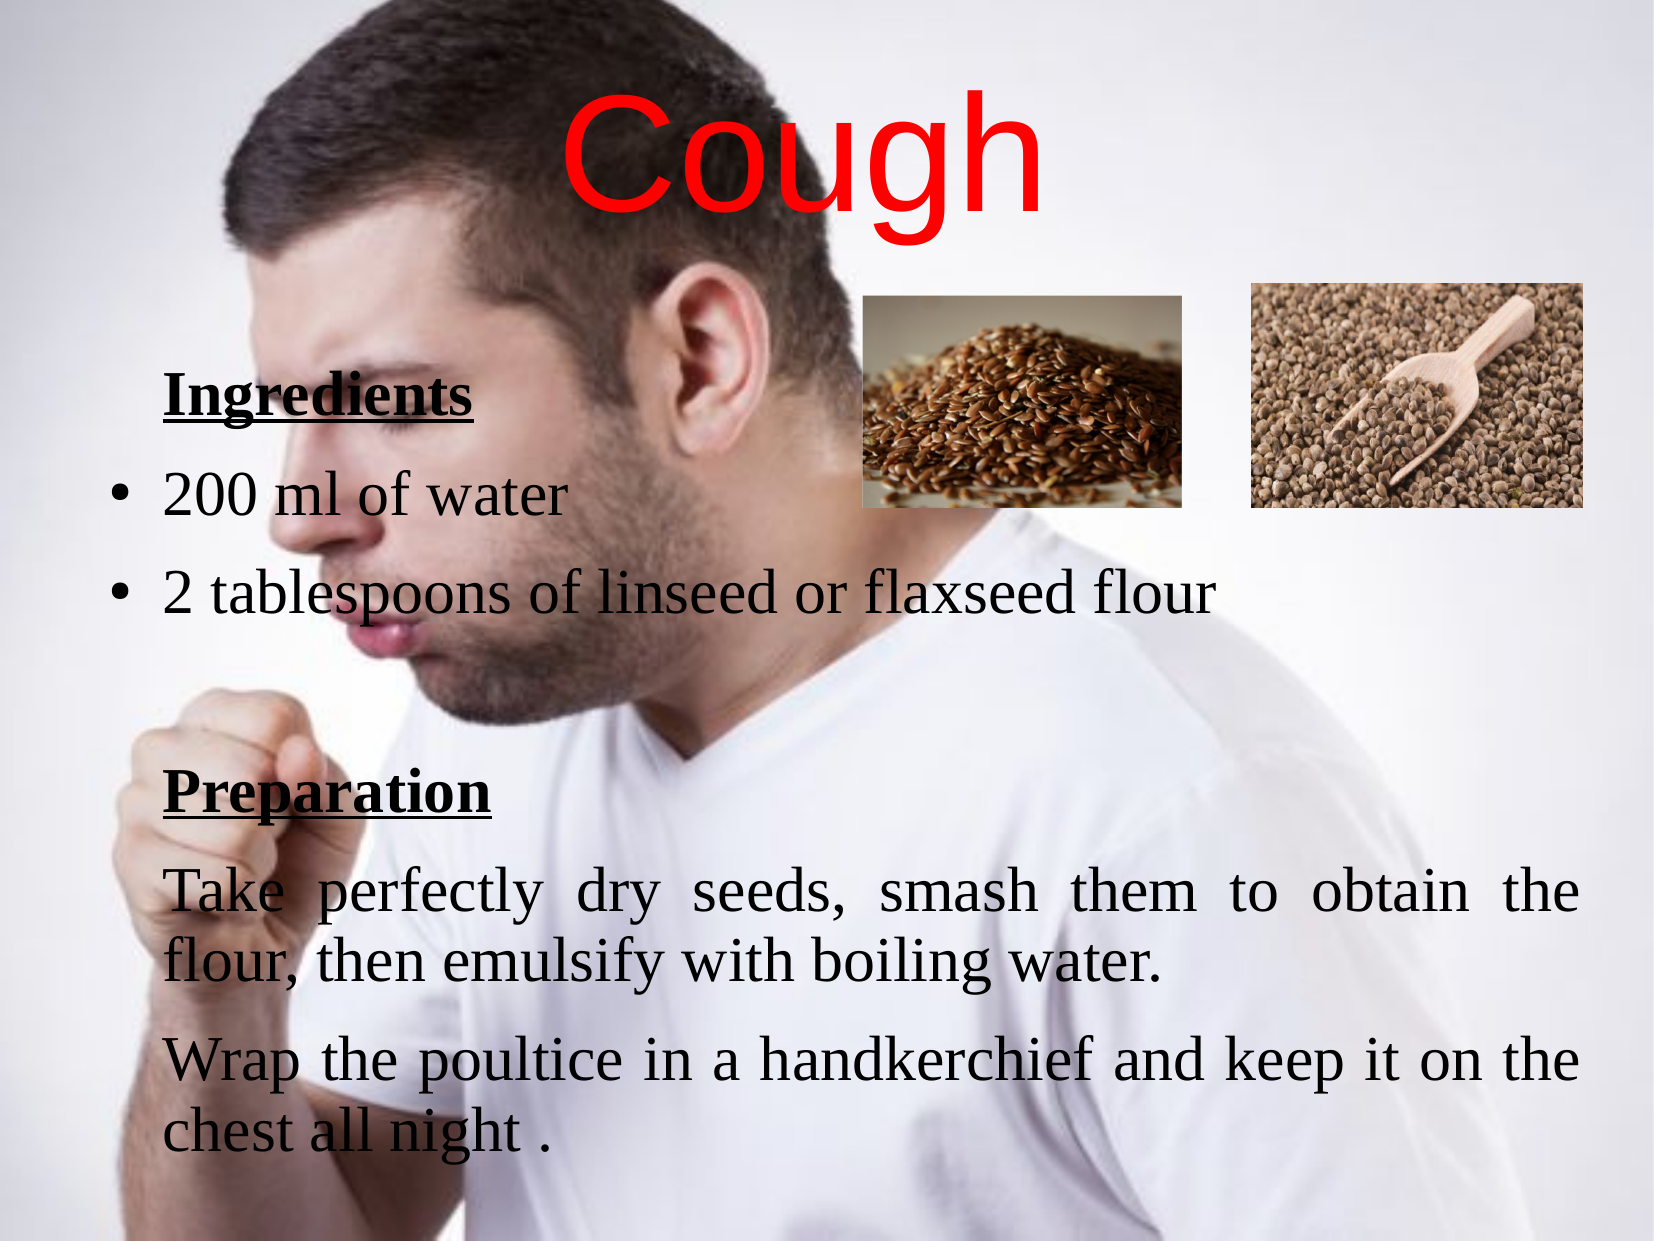

# Cough
Ingredients
200 ml of water
2 tablespoons of linseed or flaxseed flour
Preparation
Take perfectly dry seeds, smash them to obtain the flour, then emulsify with boiling water.
Wrap the poultice in a handkerchief and keep it on the chest all night .